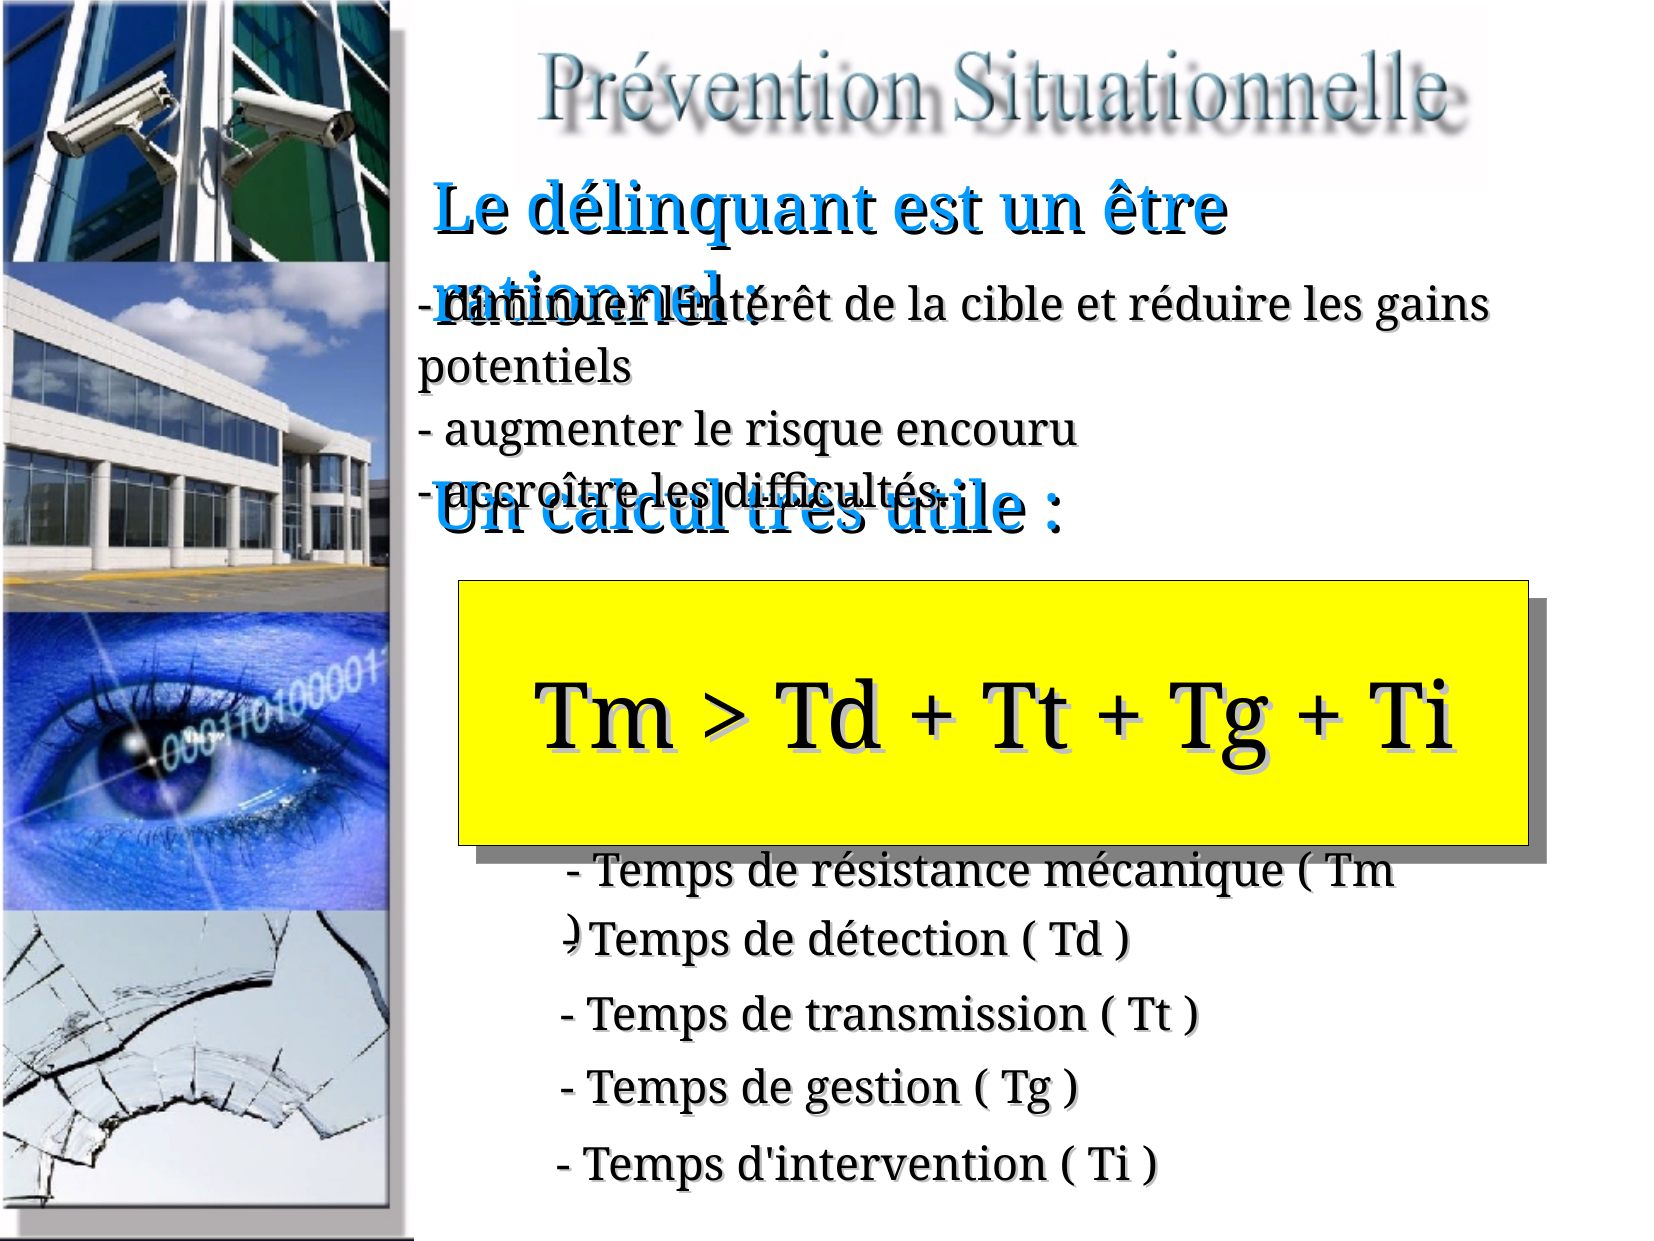

Le délinquant est un être rationnel :
- diminuer l'intérêt de la cible et réduire les gains potentiels
- augmenter le risque encouru
- accroître les difficultés.
Un calcul très utile :
Tm > Td + Tt + Tg + Ti
- Temps de résistance mécanique ( Tm )
- Temps de détection ( Td )
- Temps de transmission ( Tt )
- Temps de gestion ( Tg )
- Temps d'intervention ( Ti )